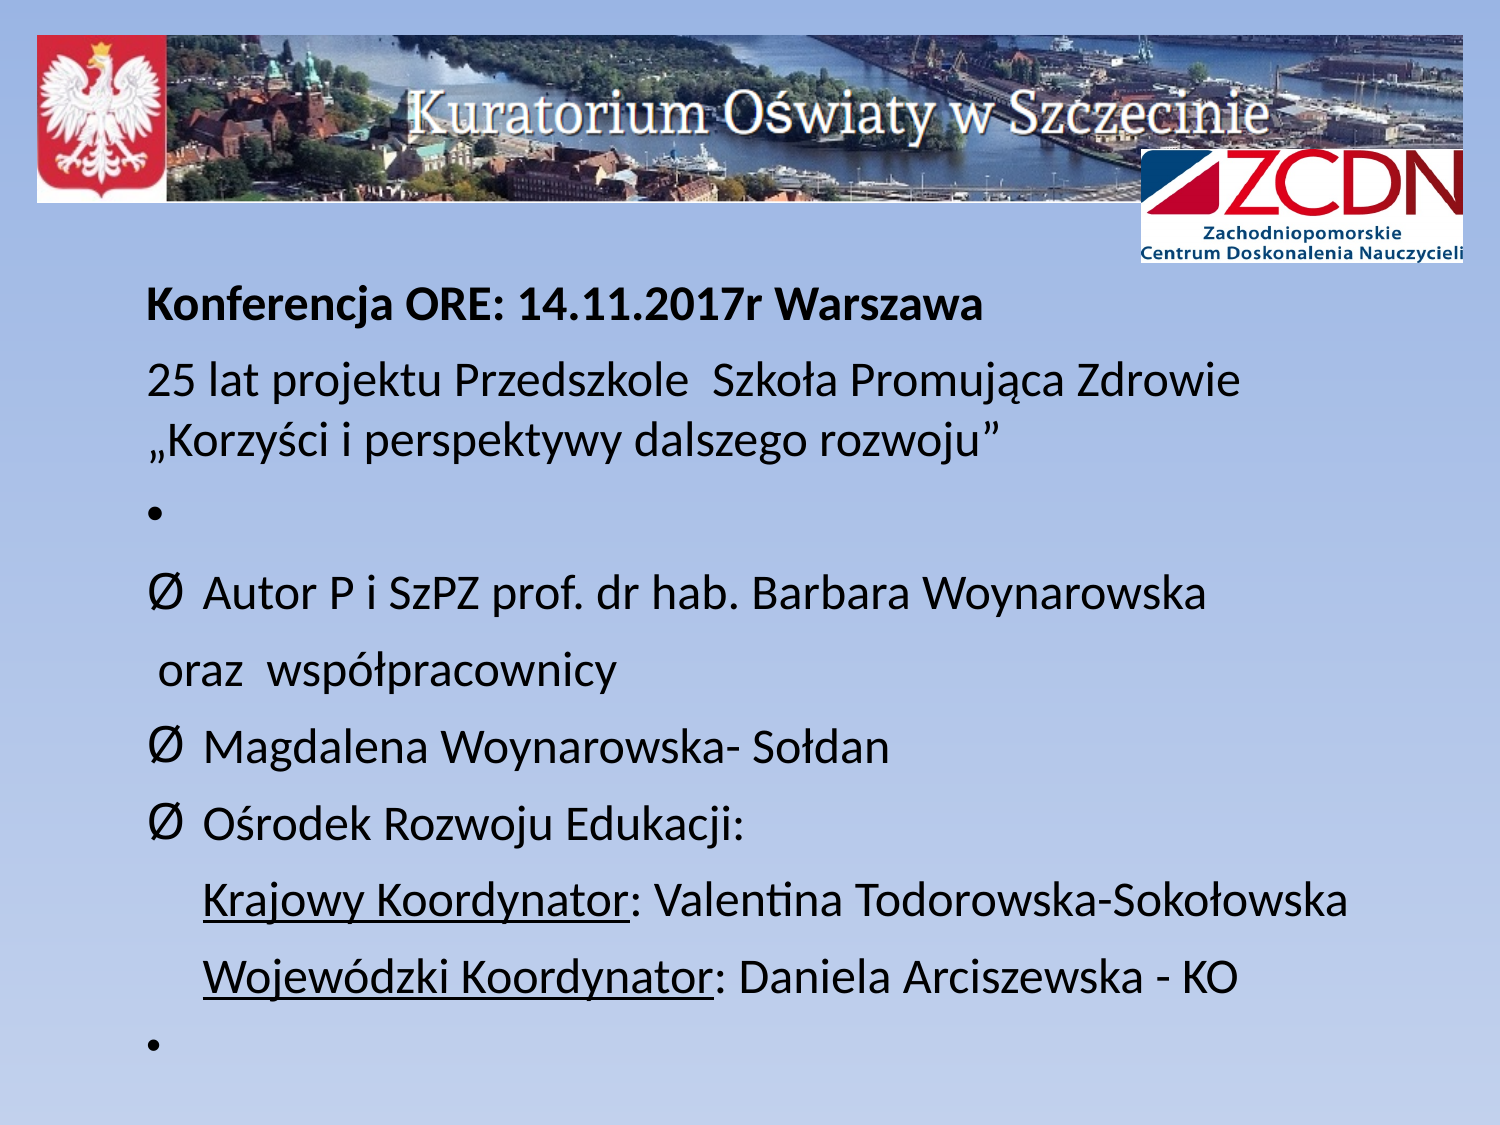

#
Konferencja ORE: 14.11.2017r Warszawa
25 lat projektu Przedszkole Szkoła Promująca Zdrowie
„Korzyści i perspektywy dalszego rozwoju”
Autor P i SzPZ prof. dr hab. Barbara Woynarowska
 oraz współpracownicy
Magdalena Woynarowska- Sołdan
Ośrodek Rozwoju Edukacji:
 Krajowy Koordynator: Valentina Todorowska-Sokołowska
 Wojewódzki Koordynator: Daniela Arciszewska - KO